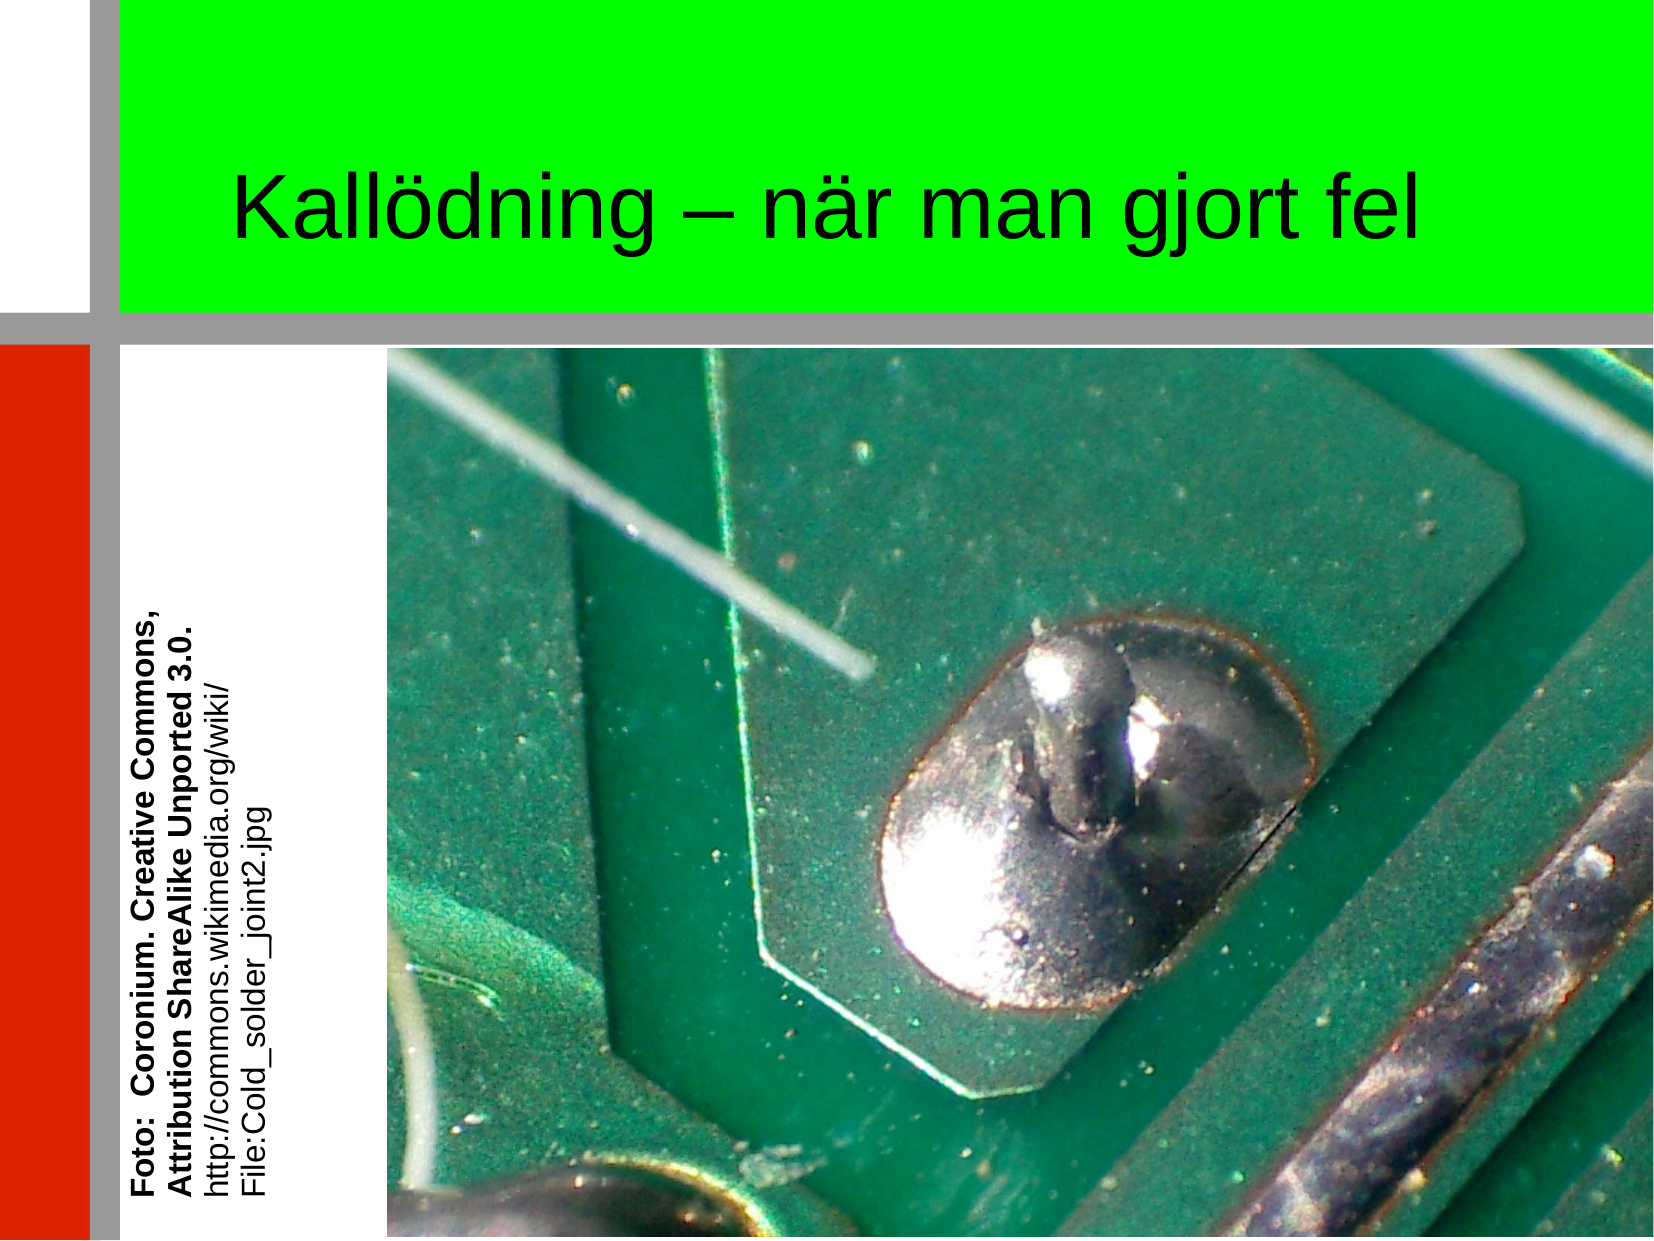

# Kallödning – när man gjort fel
Komponent-ben
(metall 1)
Lödtenn
Lödspets
Foto: Coronium. Creative Commons,
Attribution ShareAlike Unported 3.0.
http://commons.wikimedia.org/wiki/
File:Cold_solder_joint2.jpg
Kopparfolie
(metall 2)